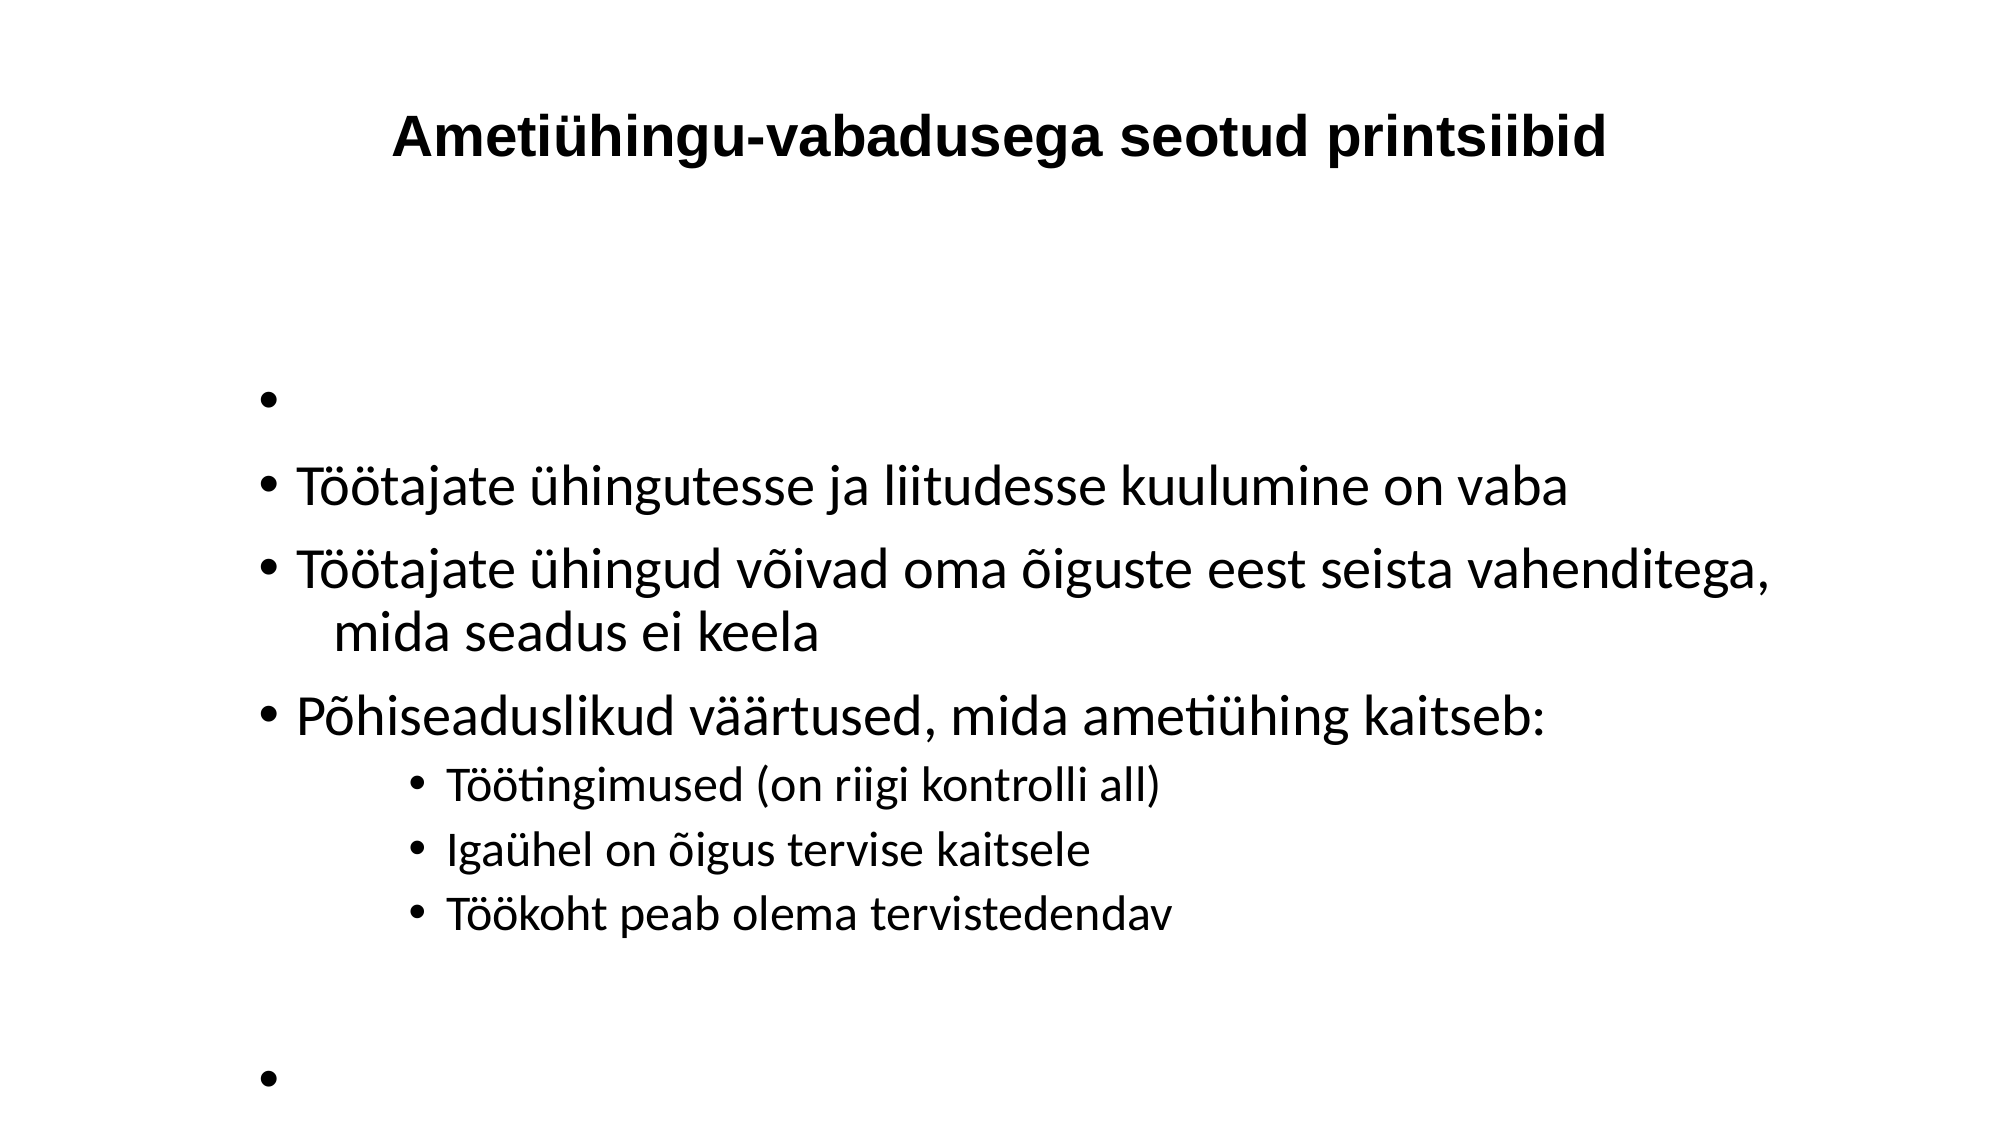

# Ametiühingu-vabadusega seotud printsiibid
Töötajate ühingutesse ja liitudesse kuulumine on vaba
Töötajate ühingud võivad oma õiguste eest seista vahenditega, mida seadus ei keela
Põhiseaduslikud väärtused, mida ametiühing kaitseb:
Töötingimused (on riigi kontrolli all)
Igaühel on õigus tervise kaitsele
Töökoht peab olema tervistedendav